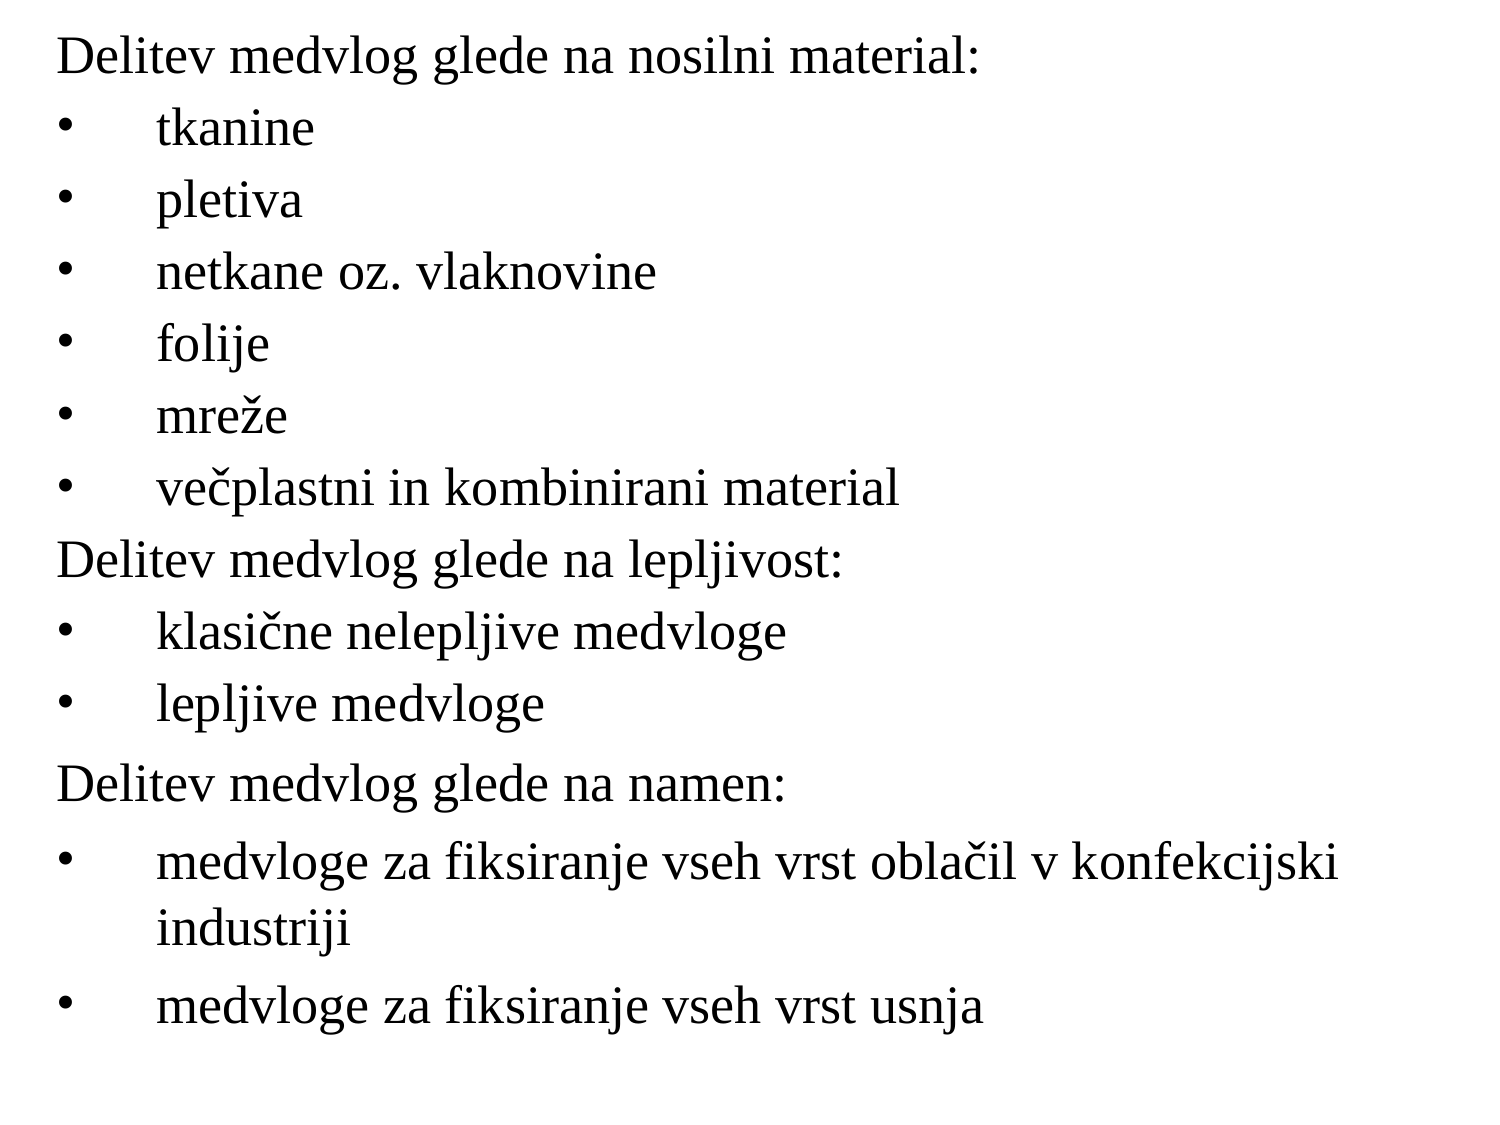

# Delitev medvlog glede na nosilni material:
tkanine
pletiva
netkane oz. vlaknovine
folije
mreže
večplastni in kombinirani material
Delitev medvlog glede na lepljivost:
klasične nelepljive medvloge
lepljive medvloge
Delitev medvlog glede na namen:
medvloge za fiksiranje vseh vrst oblačil v konfekcijski industriji
medvloge za fiksiranje vseh vrst usnja